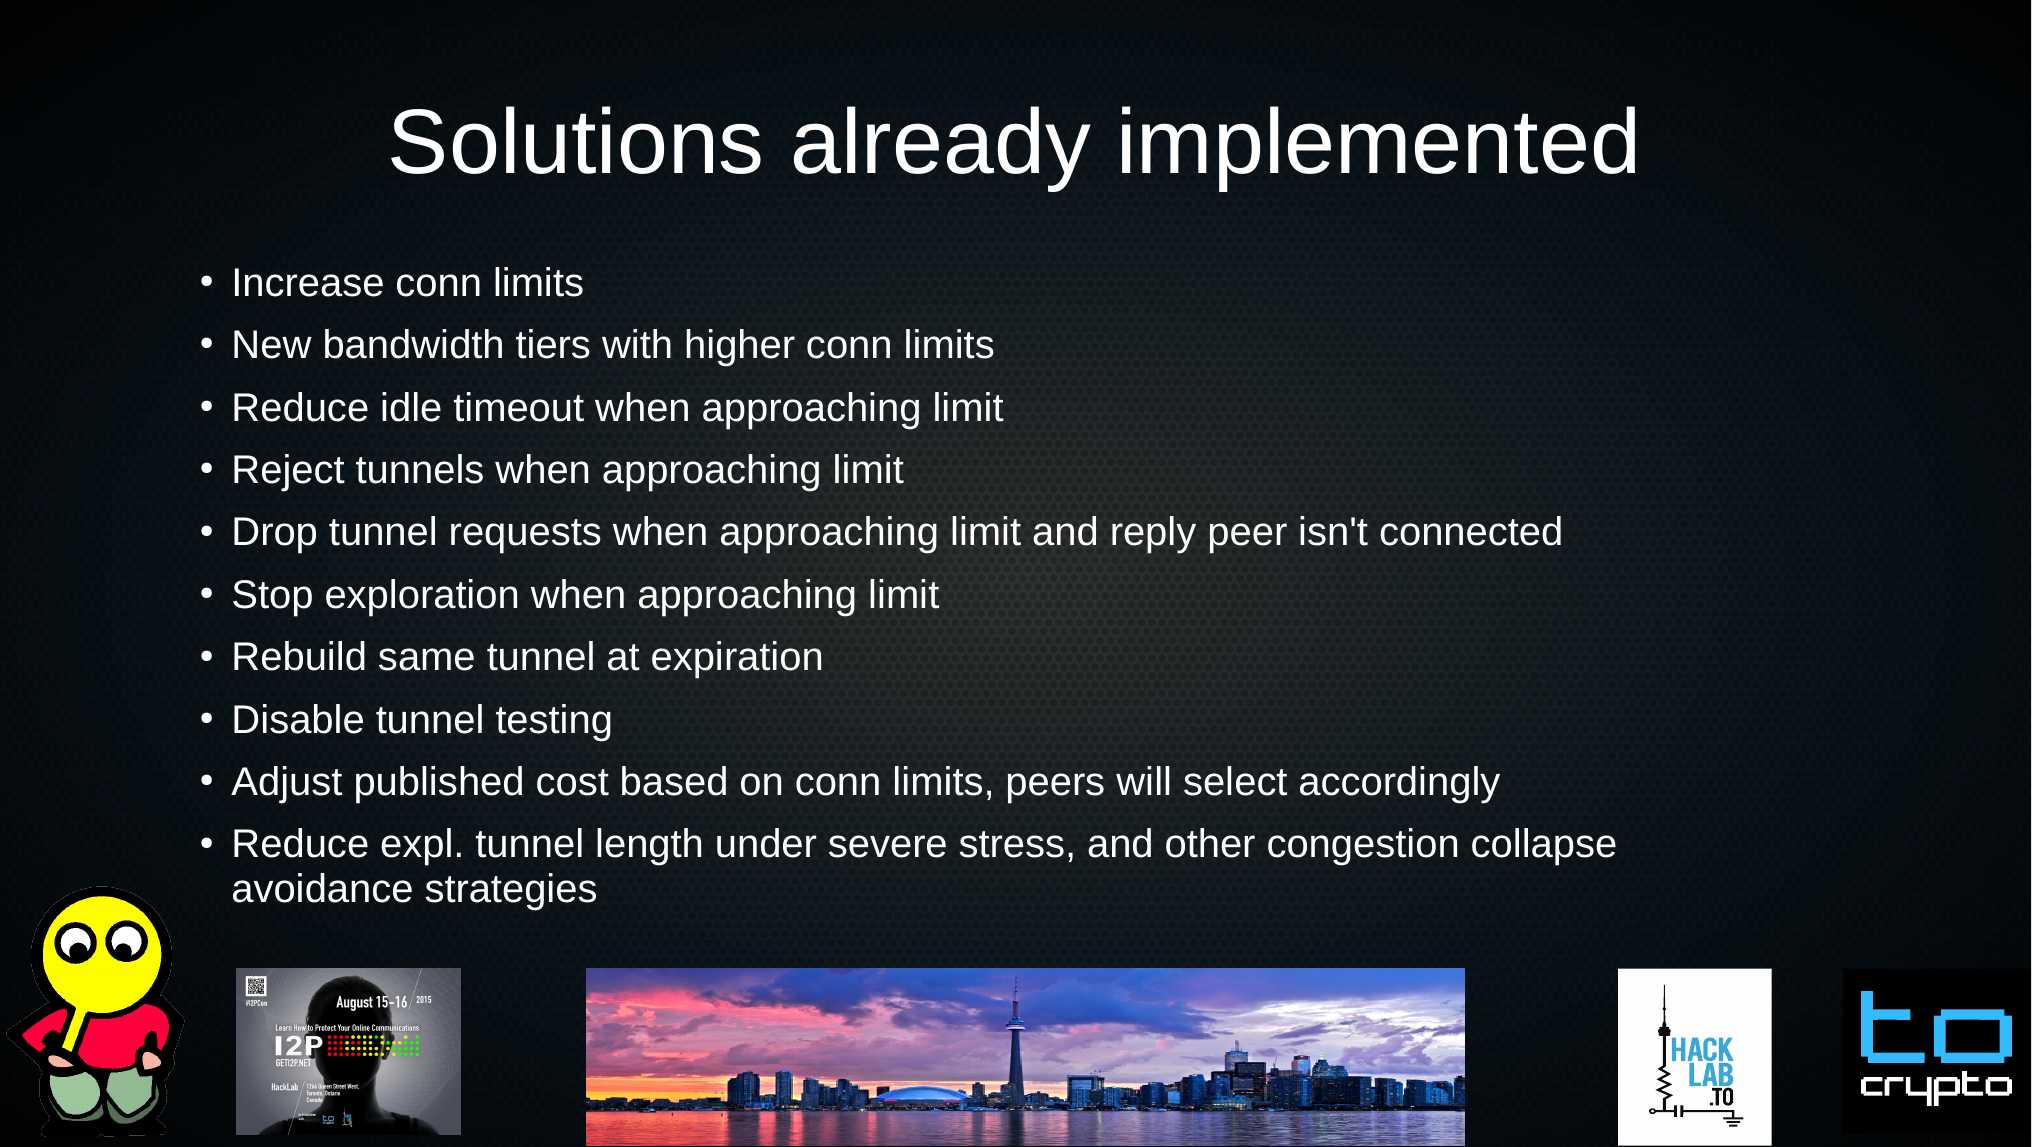

# Solutions already implemented
Increase conn limits
New bandwidth tiers with higher conn limits
Reduce idle timeout when approaching limit
Reject tunnels when approaching limit
Drop tunnel requests when approaching limit and reply peer isn't connected
Stop exploration when approaching limit
Rebuild same tunnel at expiration
Disable tunnel testing
Adjust published cost based on conn limits, peers will select accordingly
Reduce expl. tunnel length under severe stress, and other congestion collapse avoidance strategies
27